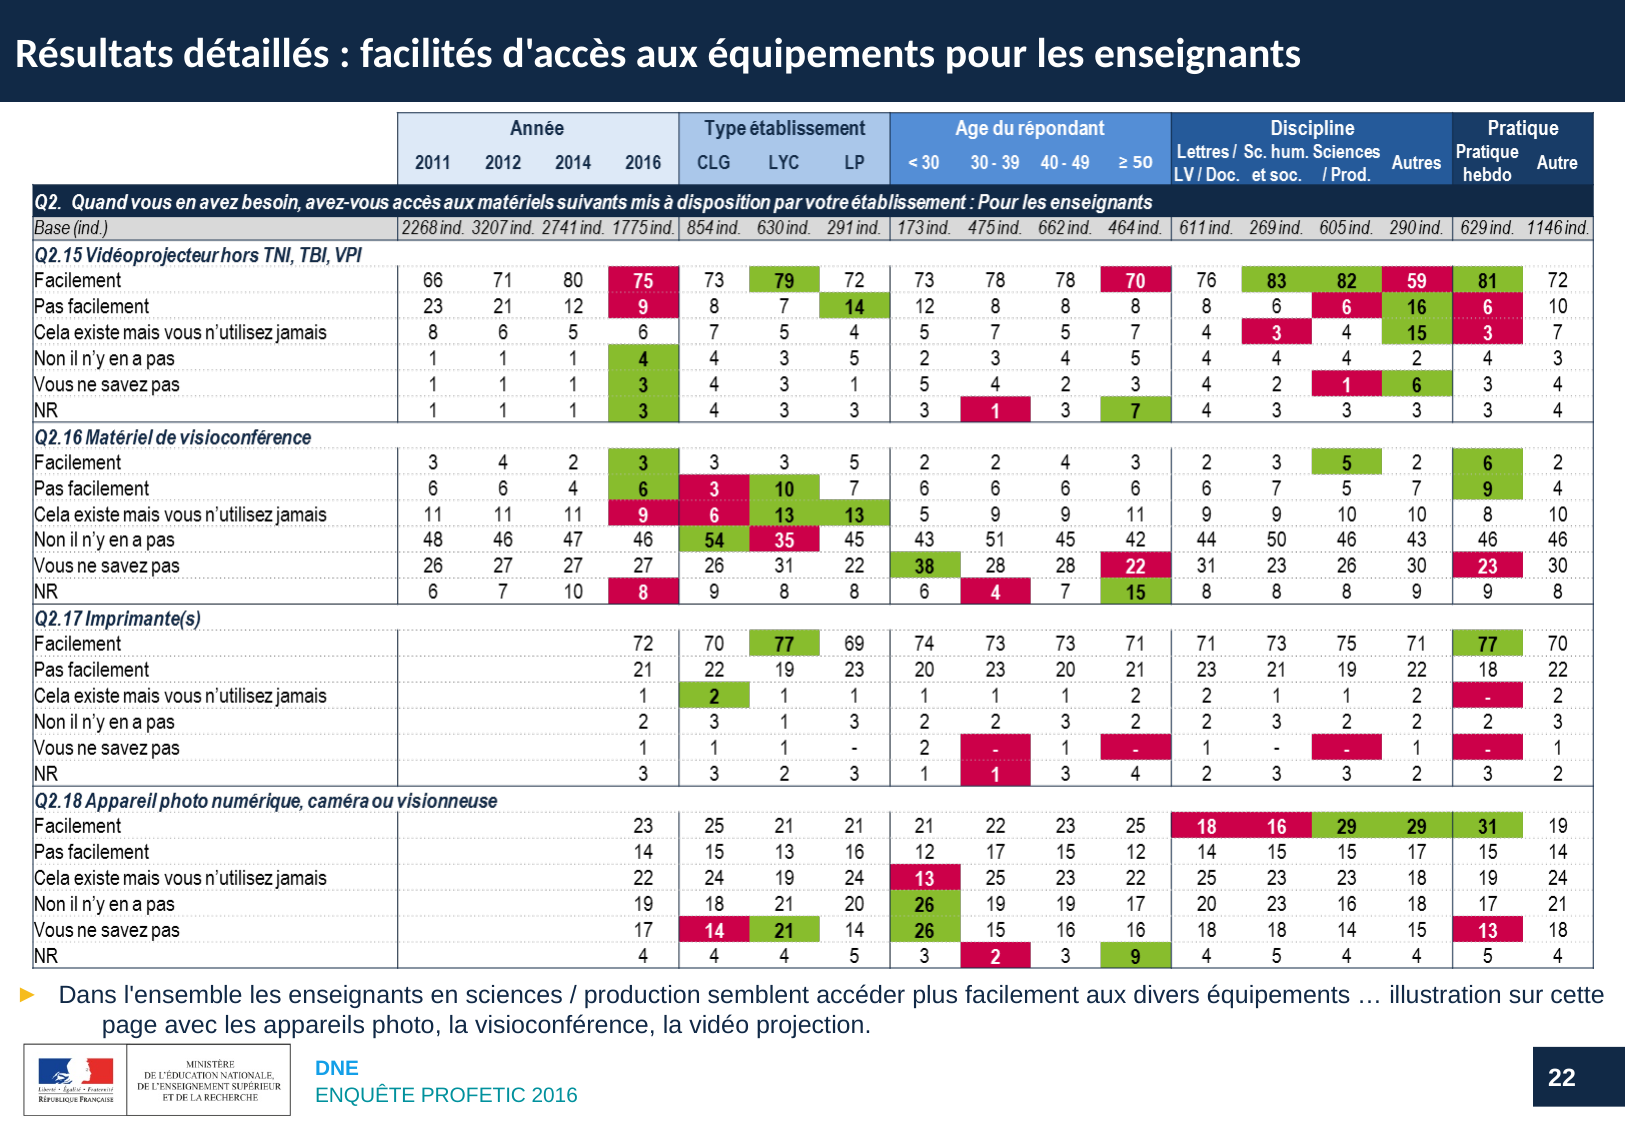

# Résultats détaillés : facilités d'accès aux équipements pour les enseignants
Dans l'ensemble les enseignants en sciences / production semblent accéder plus facilement aux divers équipements … illustration sur cette page avec les appareils photo, la visioconférence, la vidéo projection.
19